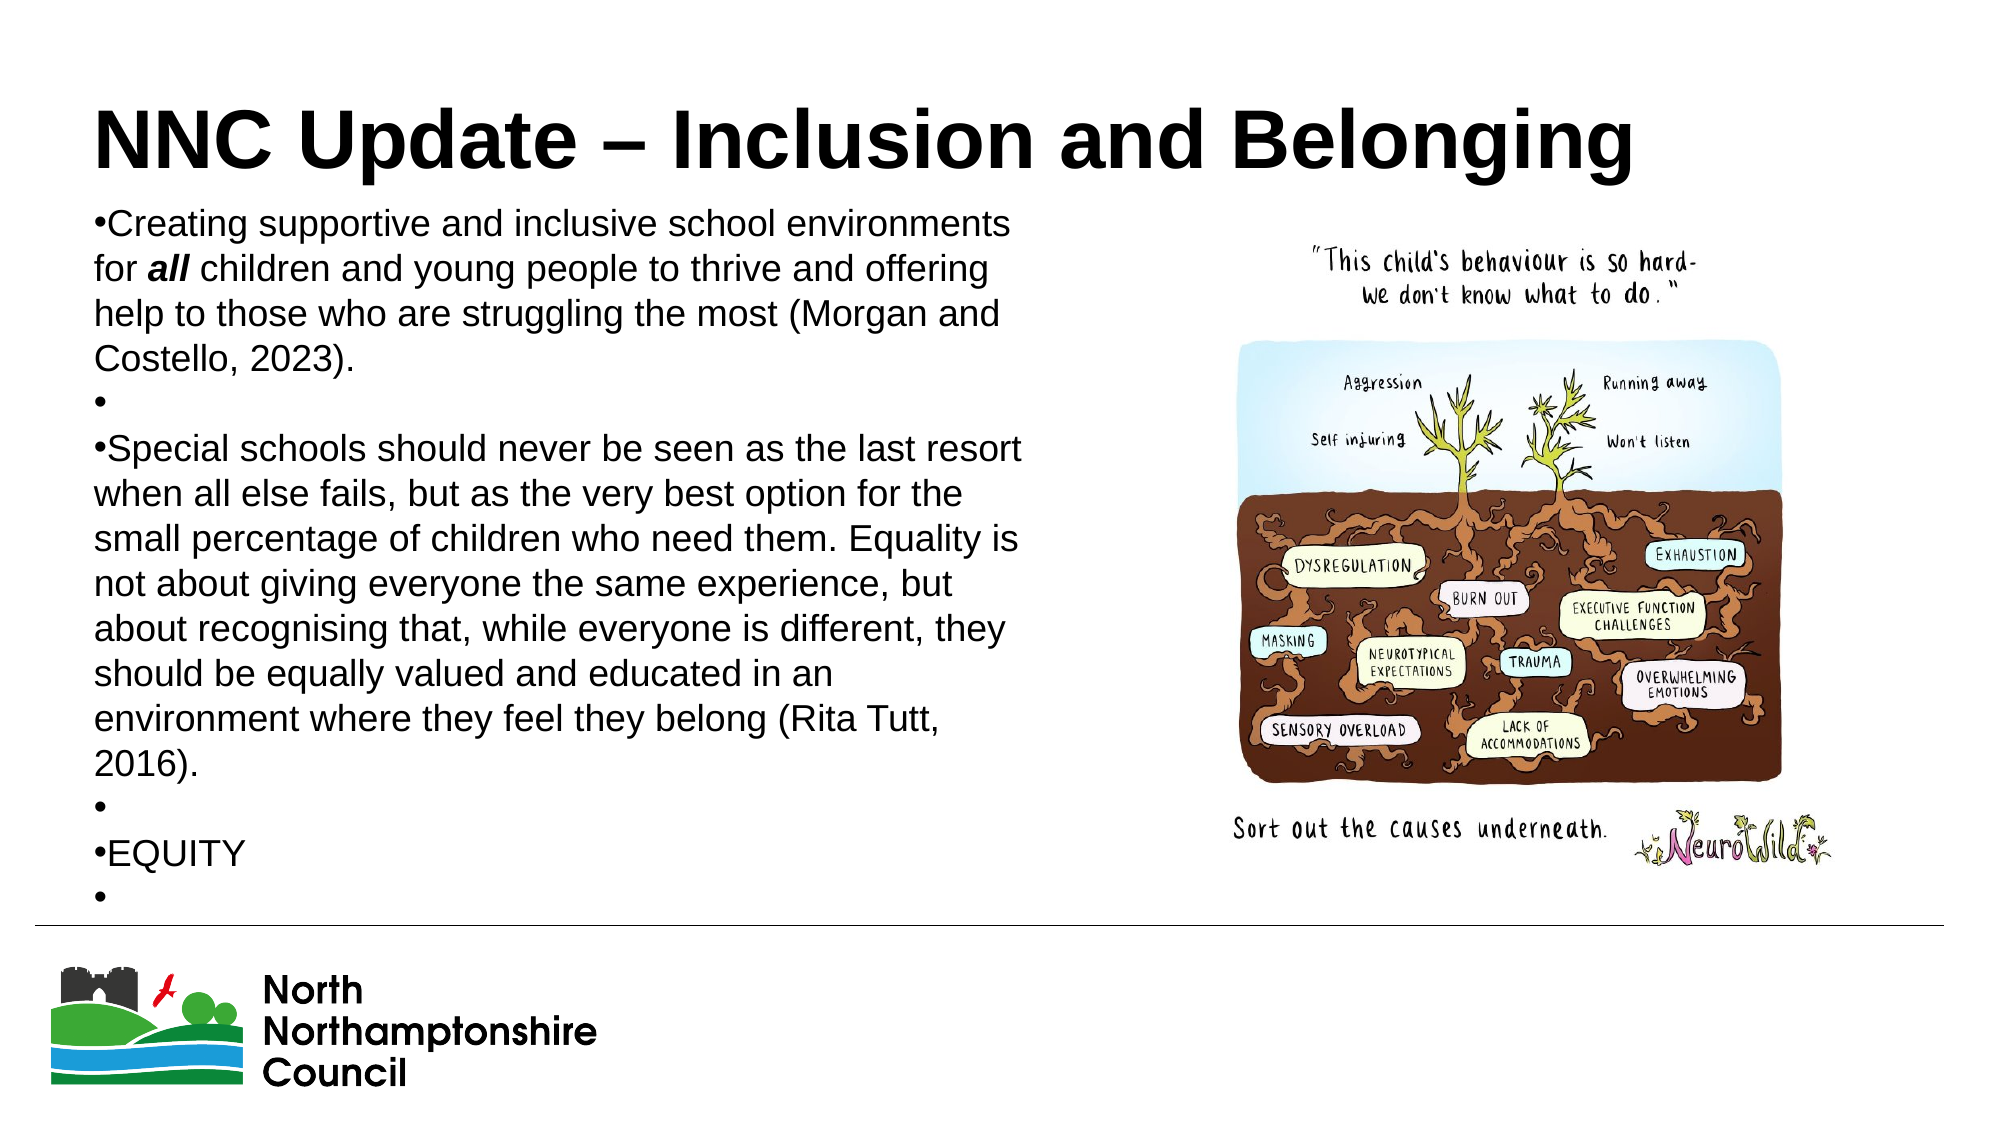

NNC Update – Inclusion and Belonging
Creating supportive and inclusive school environments for all children and young people to thrive and offering help to those who are struggling the most (Morgan and Costello, 2023).​
Special schools should never be seen as the last resort when all else fails, but as the very best option for the small percentage of children who need them. Equality is not about giving everyone the same experience, but about recognising that, while everyone is different, they should be equally valued and educated in an environment where they feel they belong (Rita Tutt, 2016).​
EQUITY